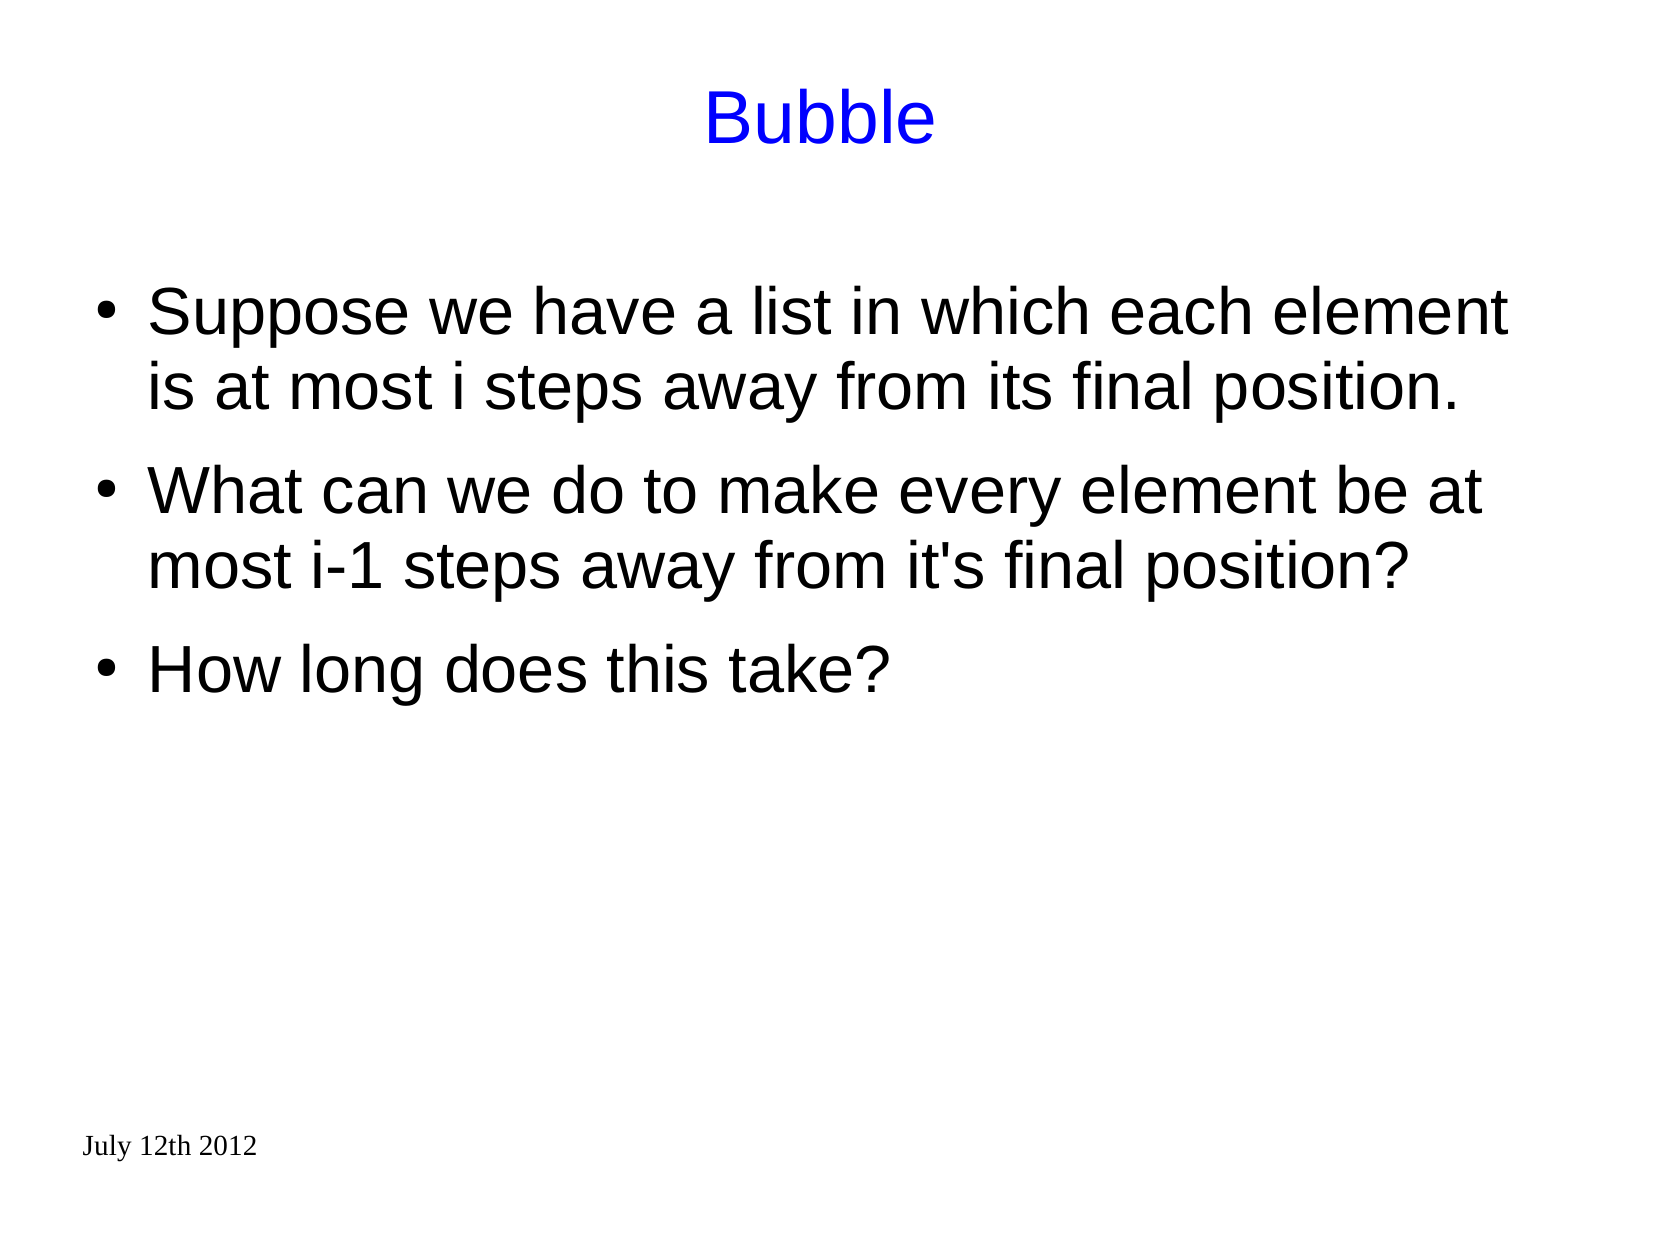

# Bubble
Suppose we have a list in which each element is at most i steps away from its final position.
What can we do to make every element be at most i-1 steps away from it's final position?
How long does this take?
July 12th 2012